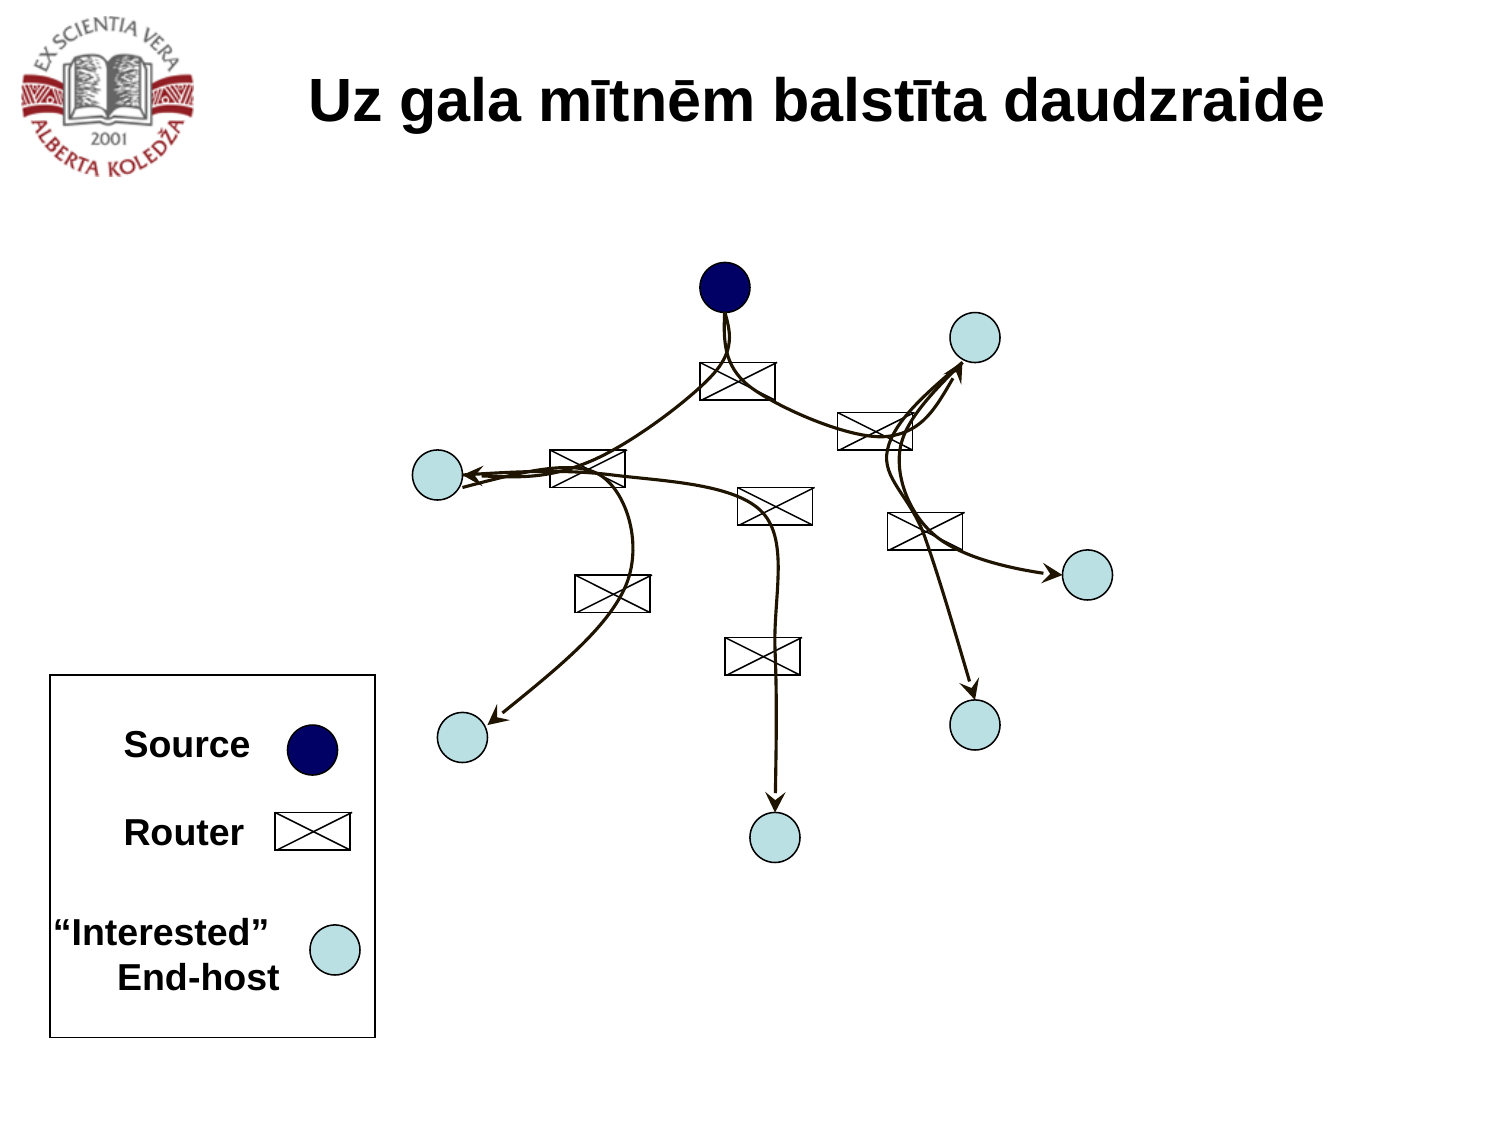

# Uz gala mītnēm balstīta daudzraide
Source
Router
“Interested”
 End-host